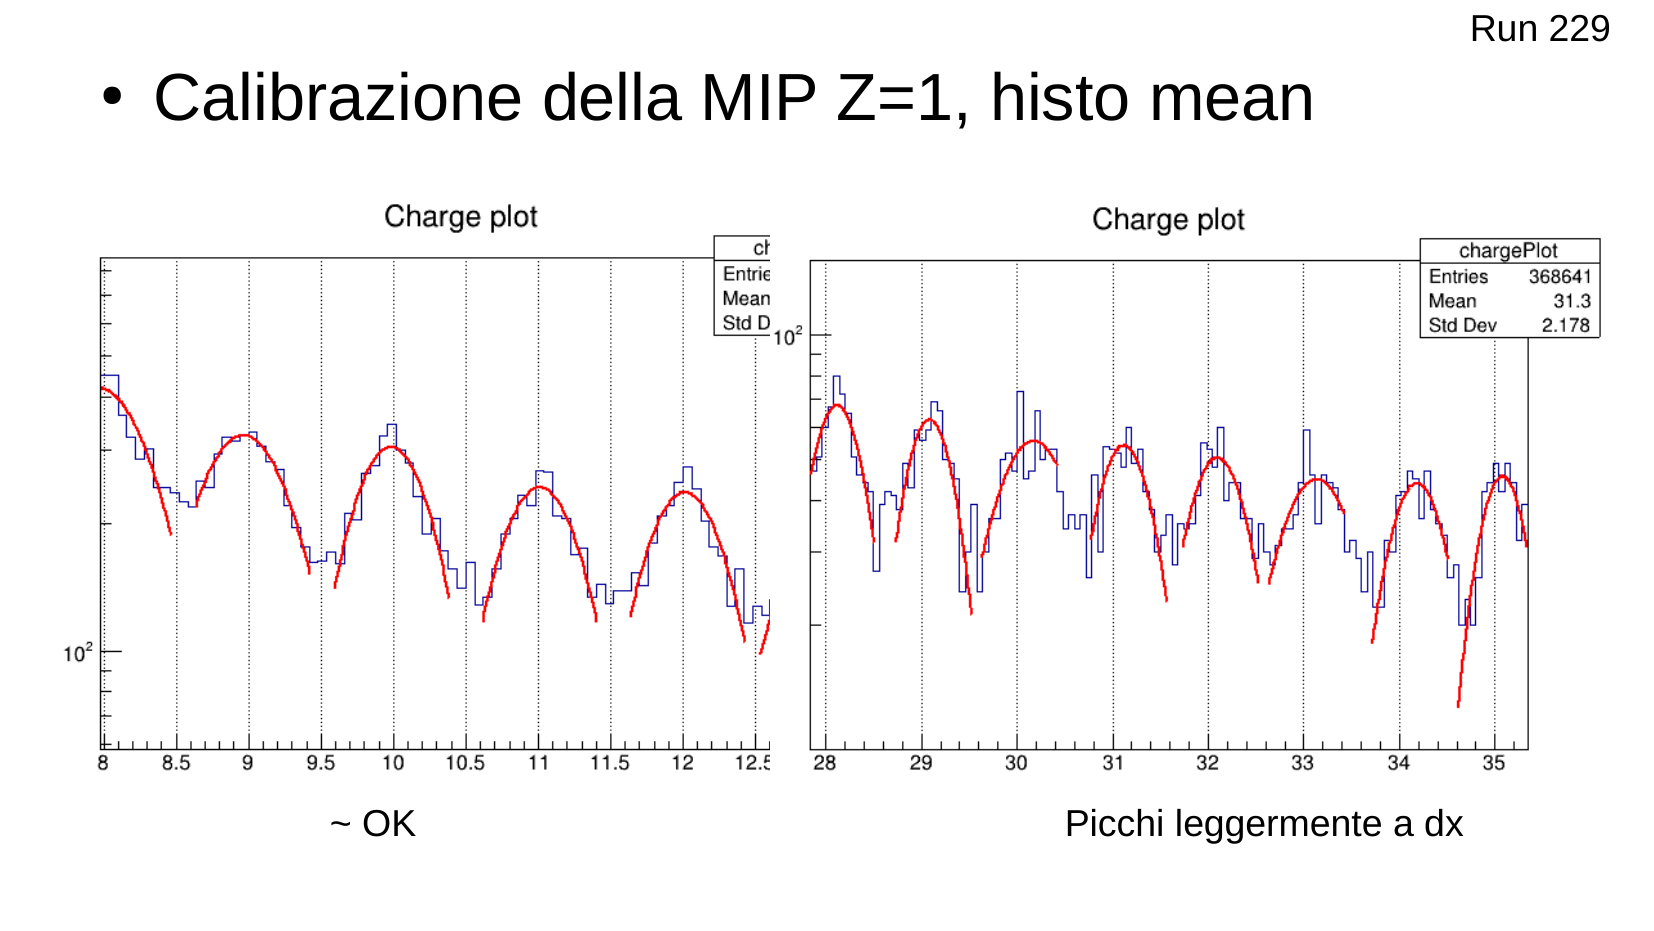

Run 229
# Calibrazione della MIP Z=1, histo mean
~ OK
Picchi leggermente a dx